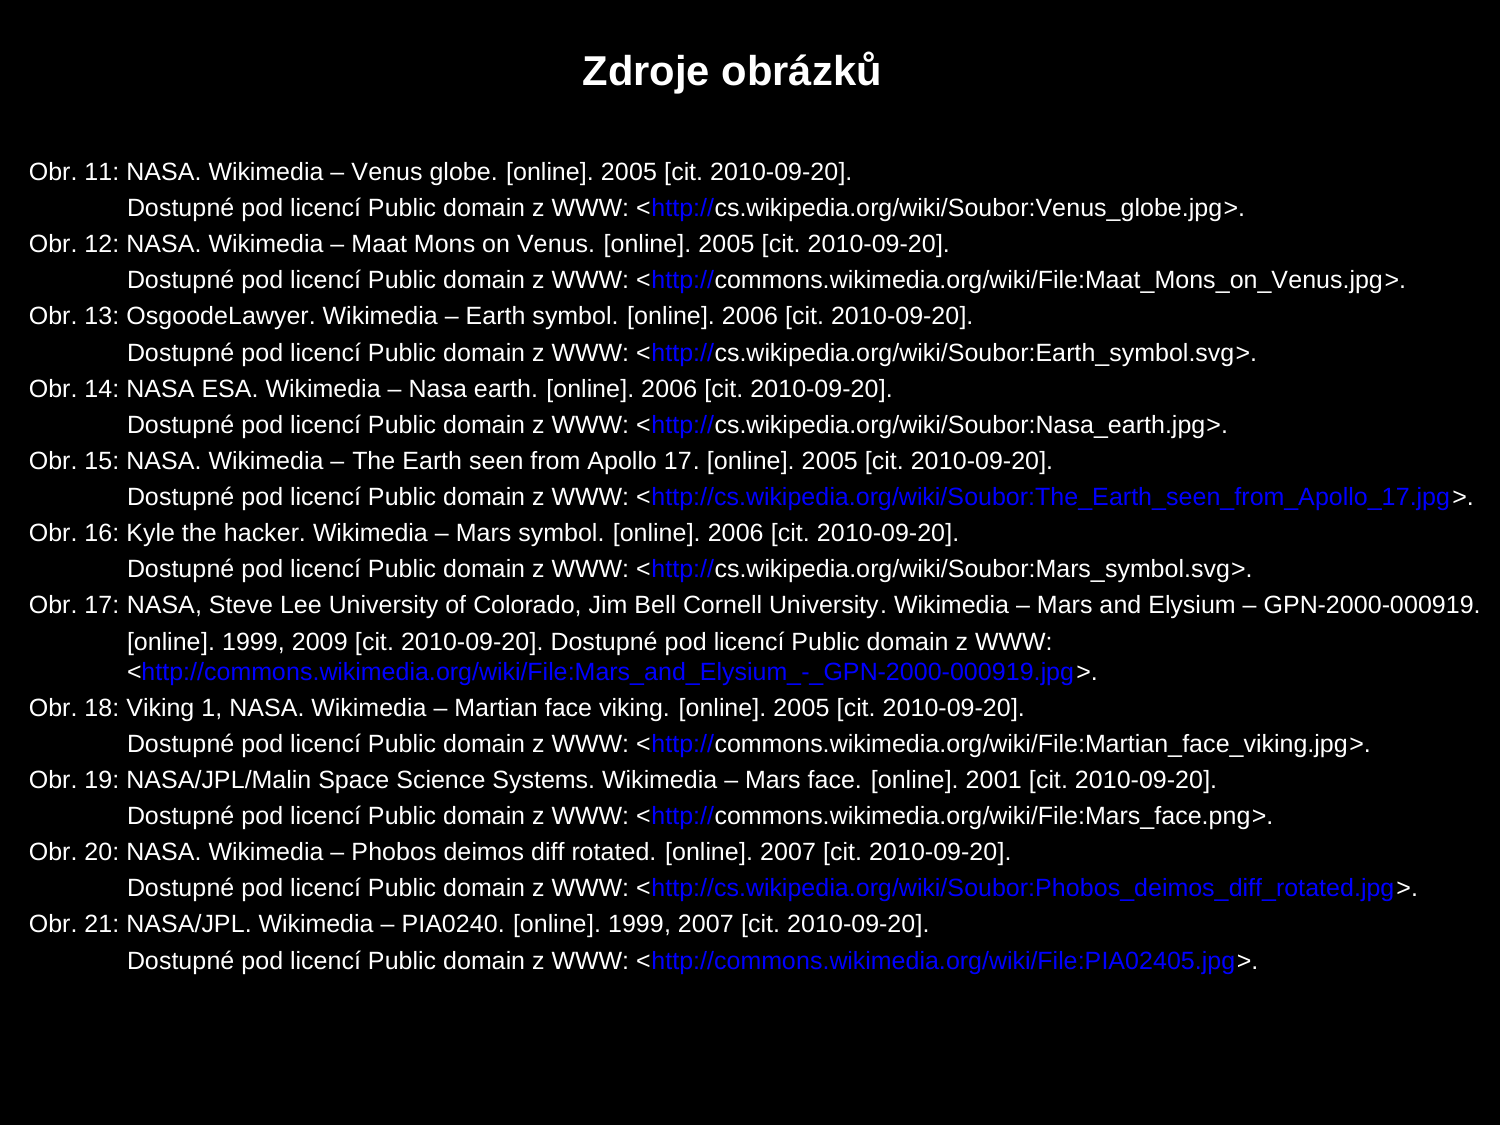

Zdroje obrázků
Obr. 11: NASA. Wikimedia – Venus globe. [online]. 2005 [cit. 2010-09-20].
 Dostupné pod licencí Public domain z WWW: <http://cs.wikipedia.org/wiki/Soubor:Venus_globe.jpg>.
Obr. 12: NASA. Wikimedia – Maat Mons on Venus. [online]. 2005 [cit. 2010-09-20].
 Dostupné pod licencí Public domain z WWW: <http://commons.wikimedia.org/wiki/File:Maat_Mons_on_Venus.jpg>.
Obr. 13: OsgoodeLawyer. Wikimedia – Earth symbol. [online]. 2006 [cit. 2010-09-20].
 Dostupné pod licencí Public domain z WWW: <http://cs.wikipedia.org/wiki/Soubor:Earth_symbol.svg>.
Obr. 14: NASA ESA. Wikimedia – Nasa earth. [online]. 2006 [cit. 2010-09-20].
 Dostupné pod licencí Public domain z WWW: <http://cs.wikipedia.org/wiki/Soubor:Nasa_earth.jpg>.
Obr. 15: NASA. Wikimedia – The Earth seen from Apollo 17. [online]. 2005 [cit. 2010-09-20].
 Dostupné pod licencí Public domain z WWW: <http://cs.wikipedia.org/wiki/Soubor:The_Earth_seen_from_Apollo_17.jpg>.
Obr. 16: Kyle the hacker. Wikimedia – Mars symbol. [online]. 2006 [cit. 2010-09-20].
 Dostupné pod licencí Public domain z WWW: <http://cs.wikipedia.org/wiki/Soubor:Mars_symbol.svg>.
Obr. 17: NASA, Steve Lee University of Colorado, Jim Bell Cornell University. Wikimedia – Mars and Elysium – GPN-2000-000919.
 [online]. 1999, 2009 [cit. 2010-09-20]. Dostupné pod licencí Public domain z WWW:
 <http://commons.wikimedia.org/wiki/File:Mars_and_Elysium_-_GPN-2000-000919.jpg>.
Obr. 18: Viking 1, NASA. Wikimedia – Martian face viking. [online]. 2005 [cit. 2010-09-20].
 Dostupné pod licencí Public domain z WWW: <http://commons.wikimedia.org/wiki/File:Martian_face_viking.jpg>.
Obr. 19: NASA/JPL/Malin Space Science Systems. Wikimedia – Mars face. [online]. 2001 [cit. 2010-09-20].
 Dostupné pod licencí Public domain z WWW: <http://commons.wikimedia.org/wiki/File:Mars_face.png>.
Obr. 20: NASA. Wikimedia – Phobos deimos diff rotated. [online]. 2007 [cit. 2010-09-20].
 Dostupné pod licencí Public domain z WWW: <http://cs.wikipedia.org/wiki/Soubor:Phobos_deimos_diff_rotated.jpg>.
Obr. 21: NASA/JPL. Wikimedia – PIA0240. [online]. 1999, 2007 [cit. 2010-09-20].
 Dostupné pod licencí Public domain z WWW: <http://commons.wikimedia.org/wiki/File:PIA02405.jpg>.